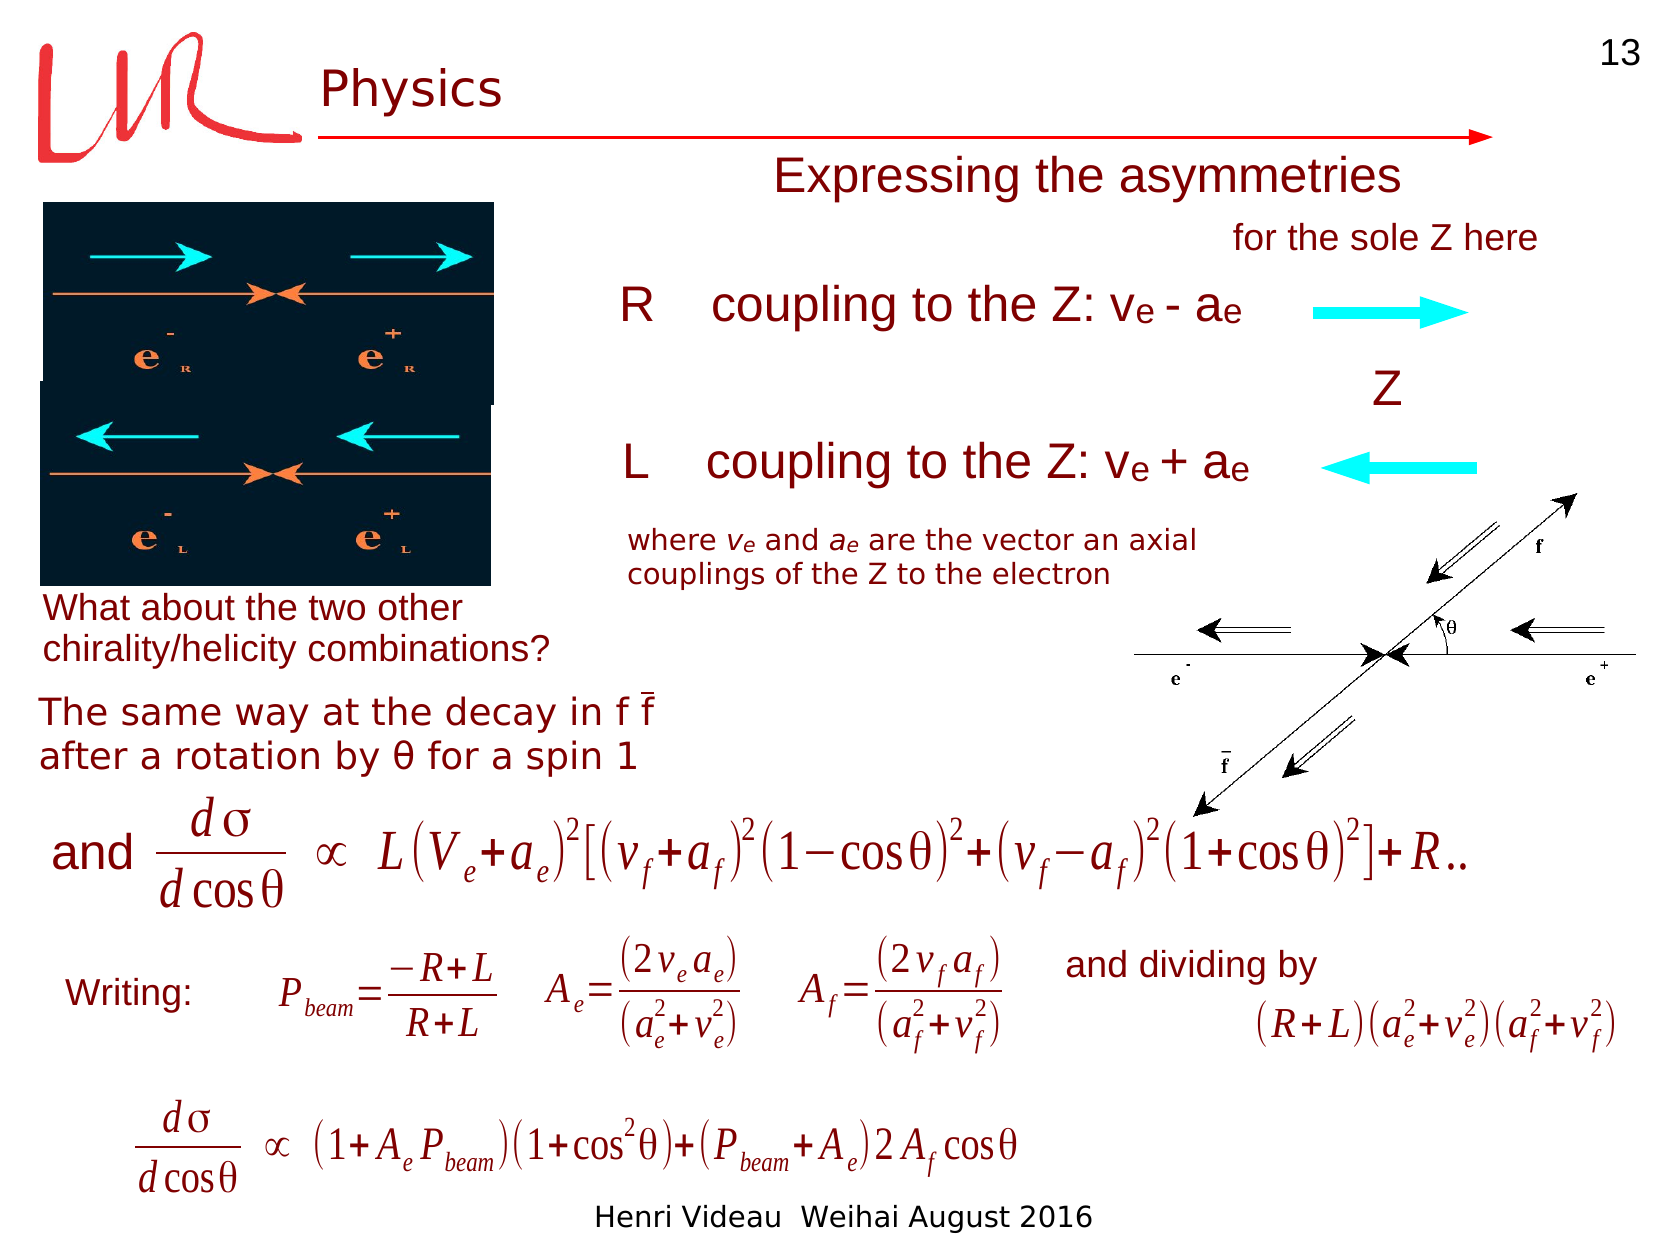

Expressing the asymmetries
for the sole Z here
R coupling to the Z: ve - ae
Z
L coupling to the Z: ve + ae
where ve and ae are the vector an axial
couplings of the Z to the electron
What about the two other
chirality/helicity combinations?
The same way at the decay in f f
after a rotation by θ for a spin 1
and
and dividing by
Writing: